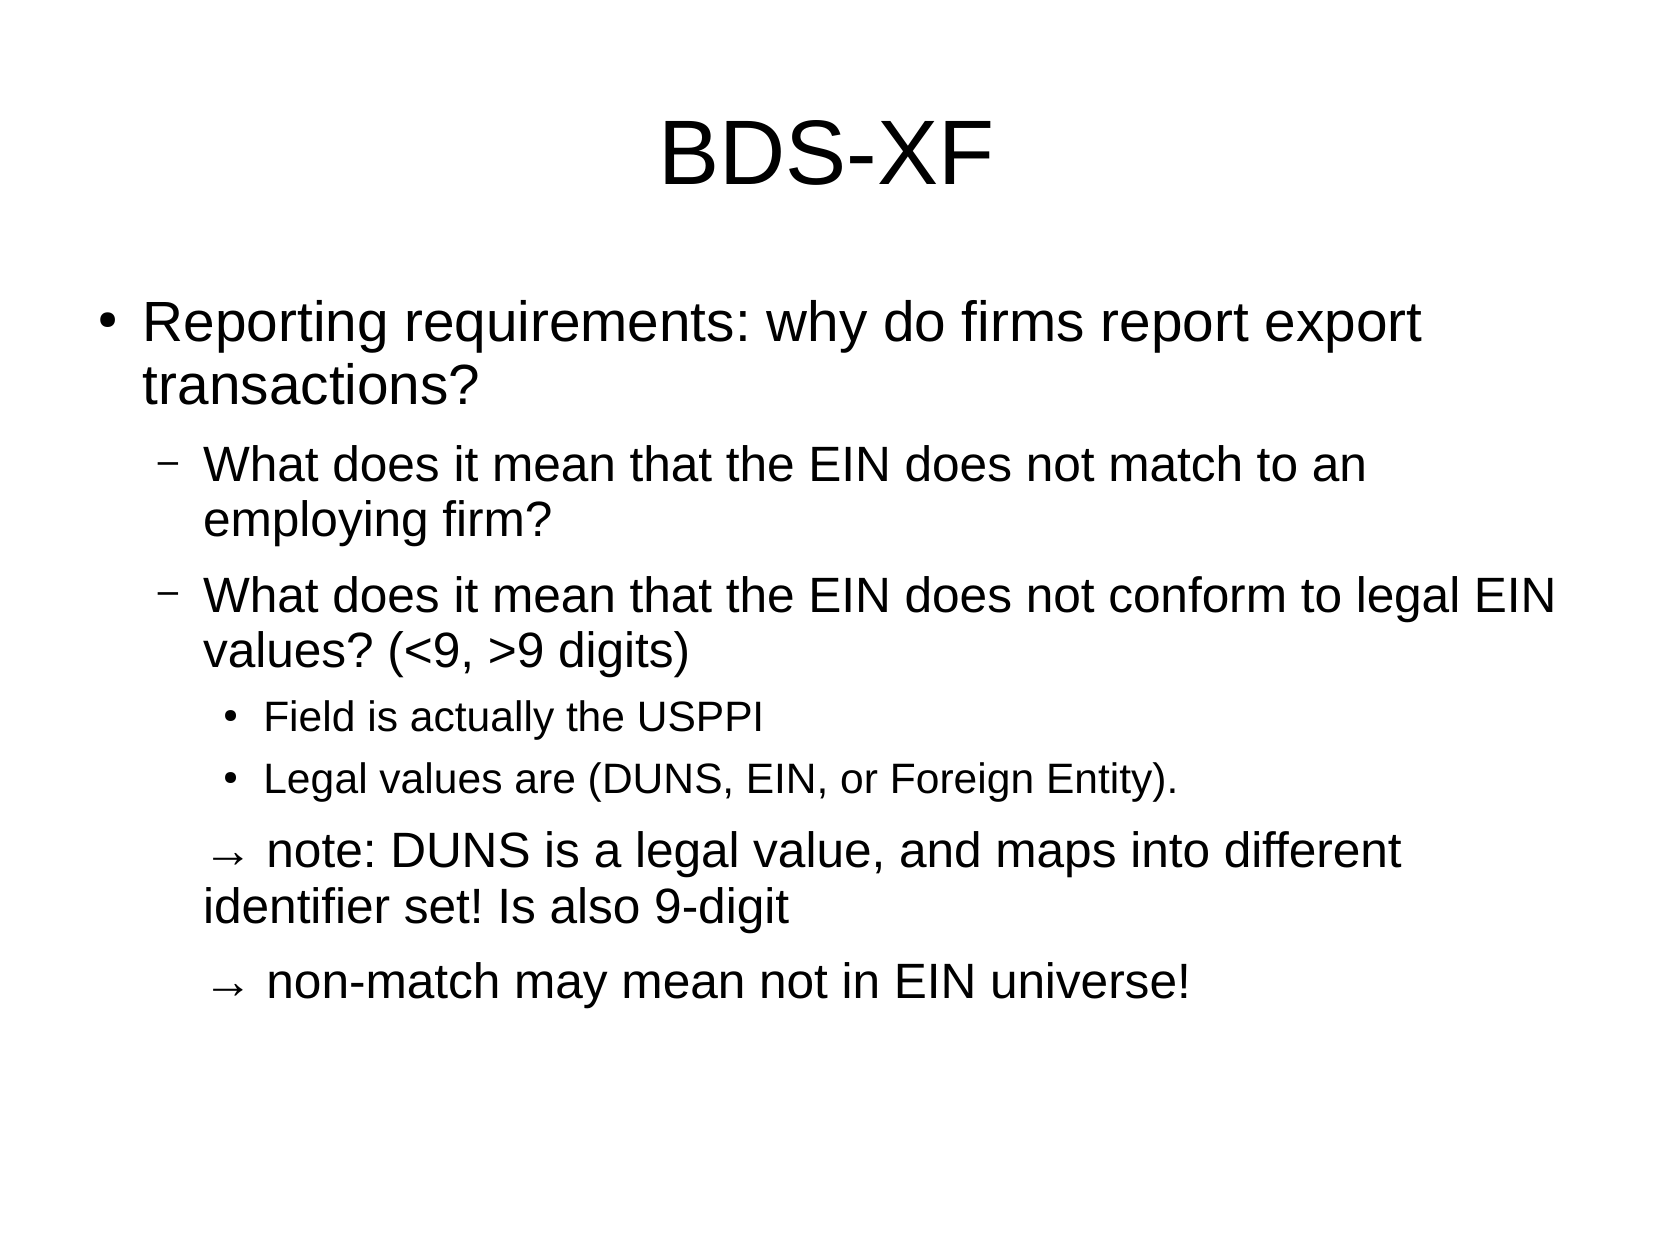

# BDS-XF
Reporting requirements: why do firms report export transactions?
What does it mean that the EIN does not match to an employing firm?
What does it mean that the EIN does not conform to legal EIN values? (<9, >9 digits)
Field is actually the USPPI
Legal values are (DUNS, EIN, or Foreign Entity).
→ note: DUNS is a legal value, and maps into different identifier set! Is also 9-digit
→ non-match may mean not in EIN universe!